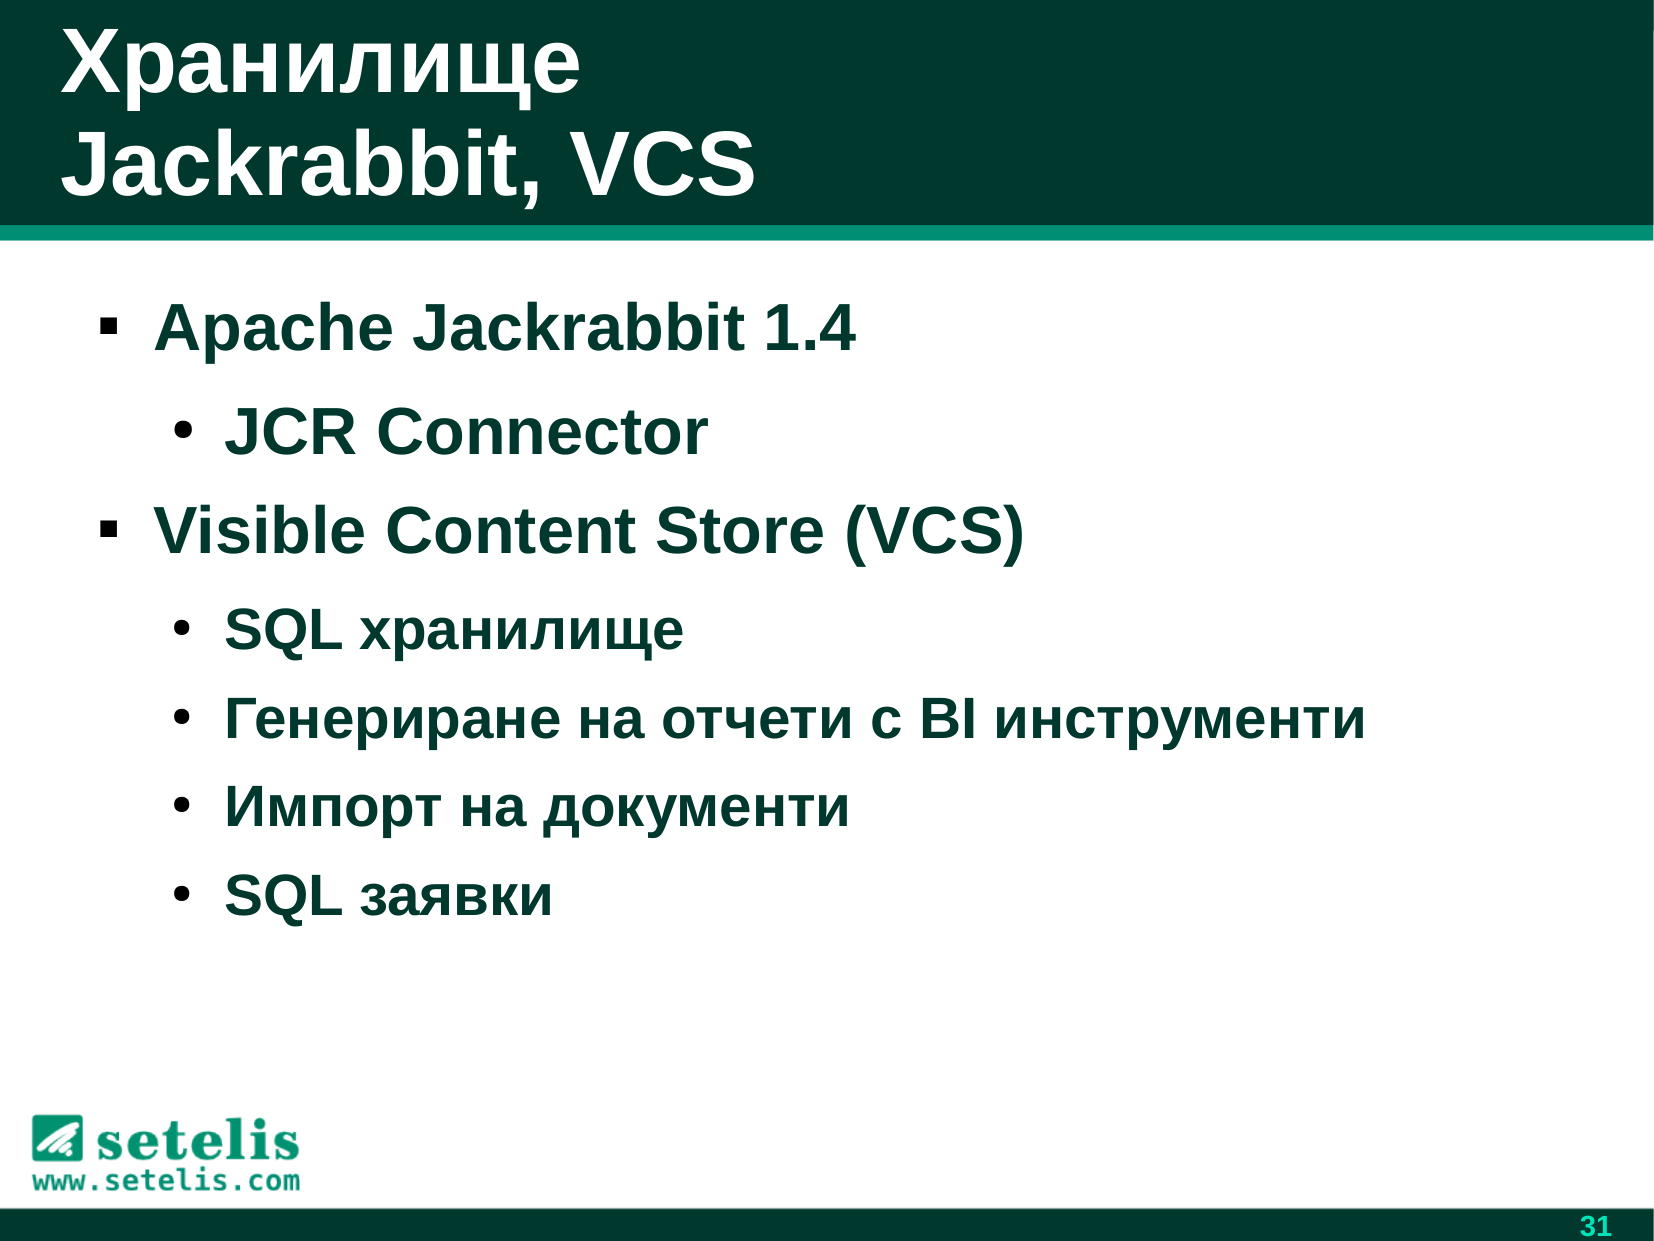

# Хранилище Jackrabbit, VCS
Apache Jackrabbit 1.4
JCR Connector
Visible Content Store (VCS)
SQL хранилище
Генериране на отчети с BI инструменти
Импорт на документи
SQL заявки
31